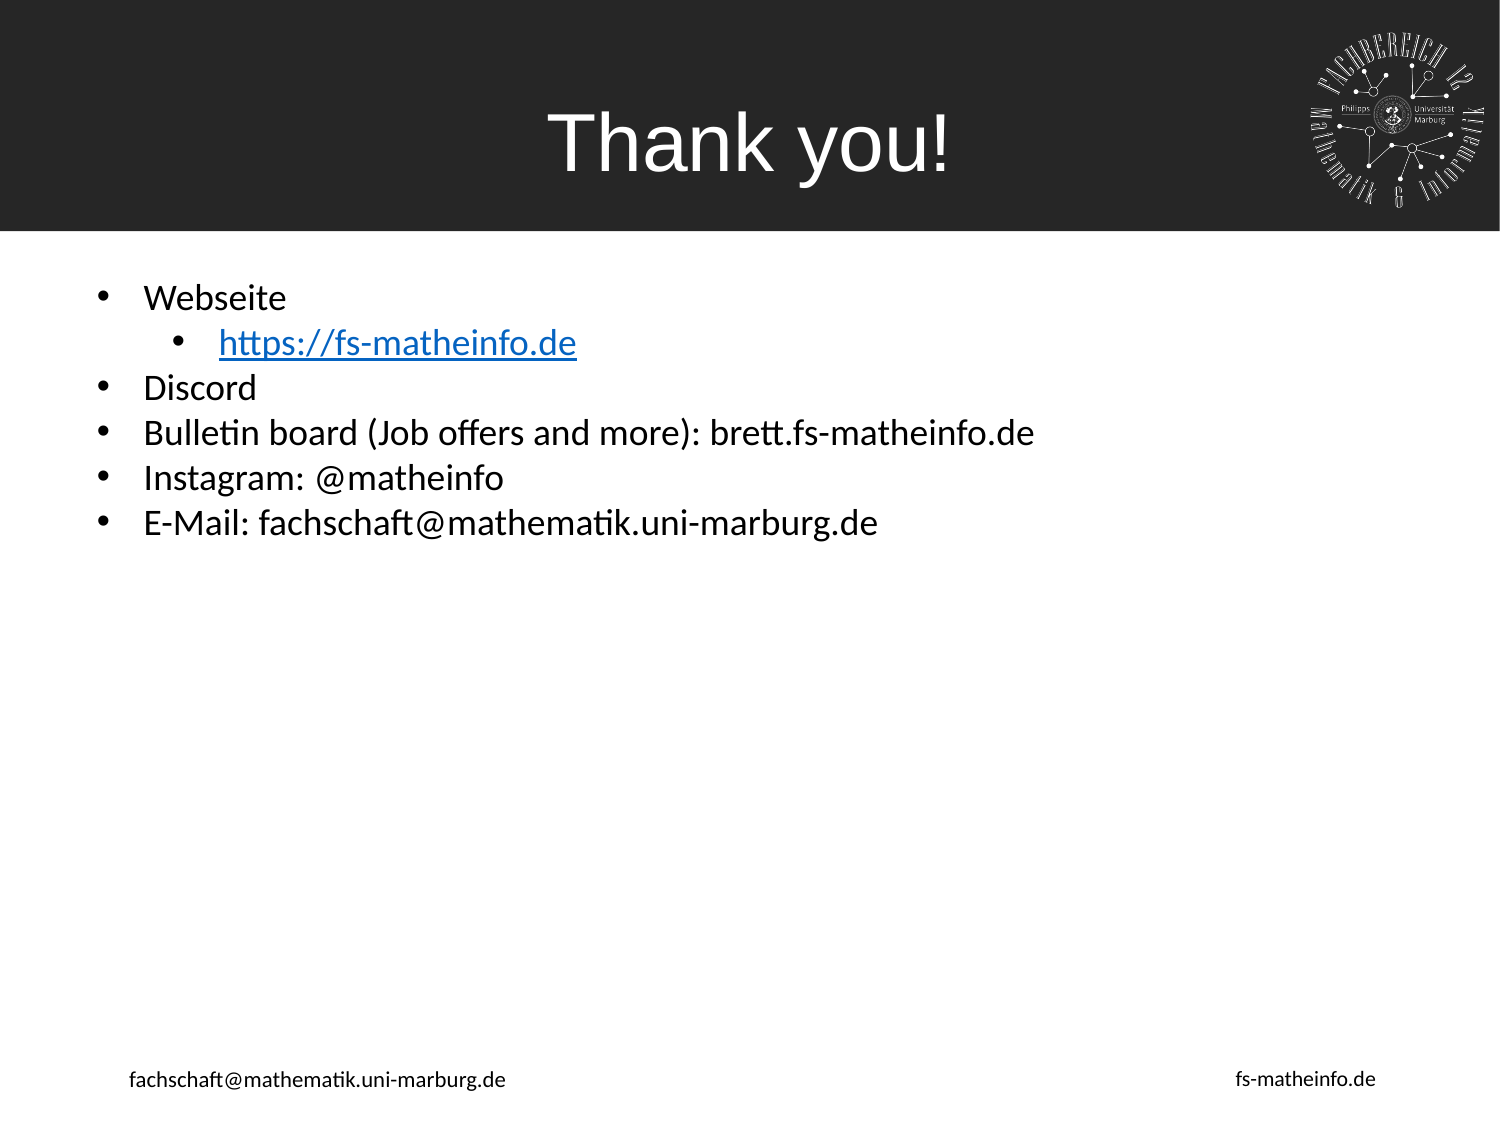

Thank you!
Webseite
https://fs-matheinfo.de
Discord
Bulletin board (Job offers and more): brett.fs-matheinfo.de
Instagram: @matheinfo
E-Mail: fachschaft@mathematik.uni-marburg.de
fachschaft@mathematik.uni-marburg.de
fs-matheinfo.de